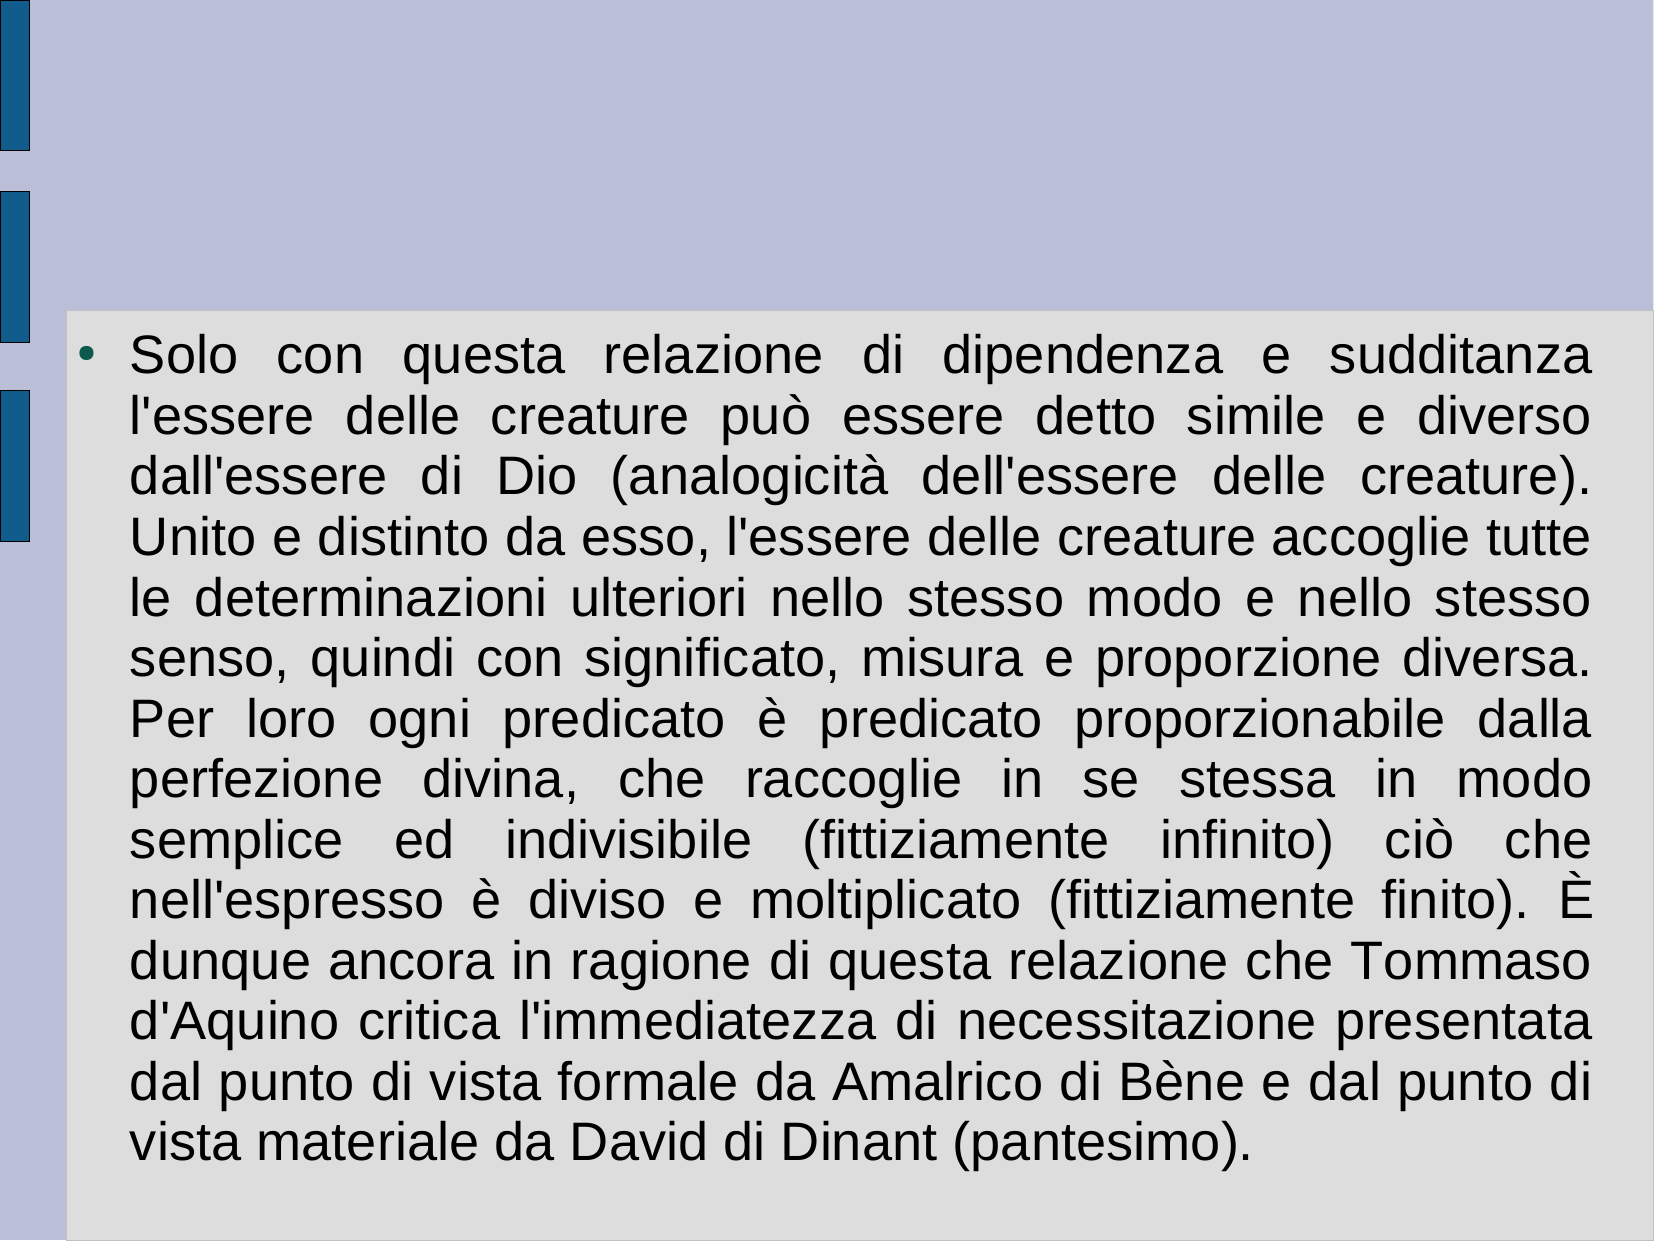

#
Solo con questa relazione di dipendenza e sudditanza l'essere delle creature può essere detto simile e diverso dall'essere di Dio (analogicità dell'essere delle creature). Unito e distinto da esso, l'essere delle creature accoglie tutte le determinazioni ulteriori nello stesso modo e nello stesso senso, quindi con significato, misura e proporzione diversa. Per loro ogni predicato è predicato proporzionabile dalla perfezione divina, che raccoglie in se stessa in modo semplice ed indivisibile (fittiziamente infinito) ciò che nell'espresso è diviso e moltiplicato (fittiziamente finito). È dunque ancora in ragione di questa relazione che Tommaso d'Aquino critica l'immediatezza di necessitazione presentata dal punto di vista formale da Amalrico di Bène e dal punto di vista materiale da David di Dinant (pantesimo).